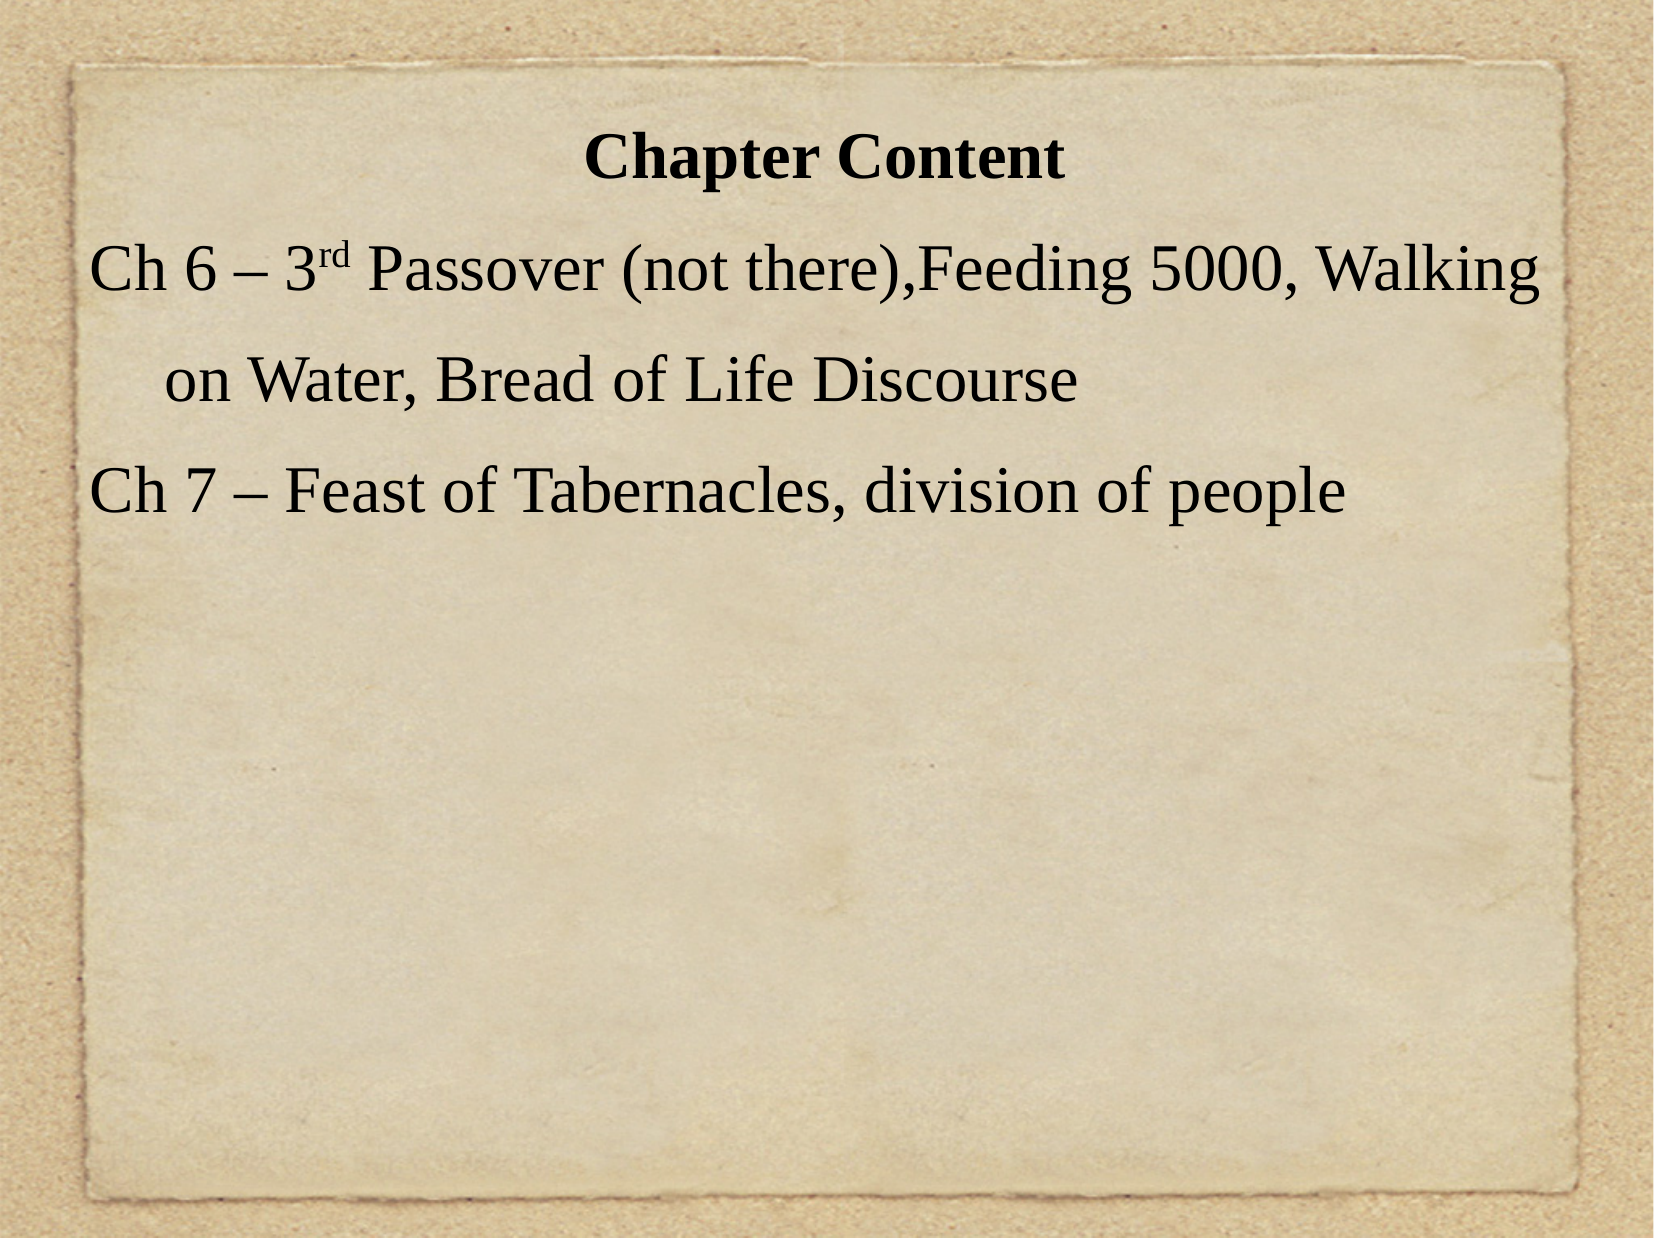

Chapter Content
Ch 6 – 3rd Passover (not there),Feeding 5000, Walking 	on Water, Bread of Life Discourse
Ch 7 – Feast of Tabernacles, division of people